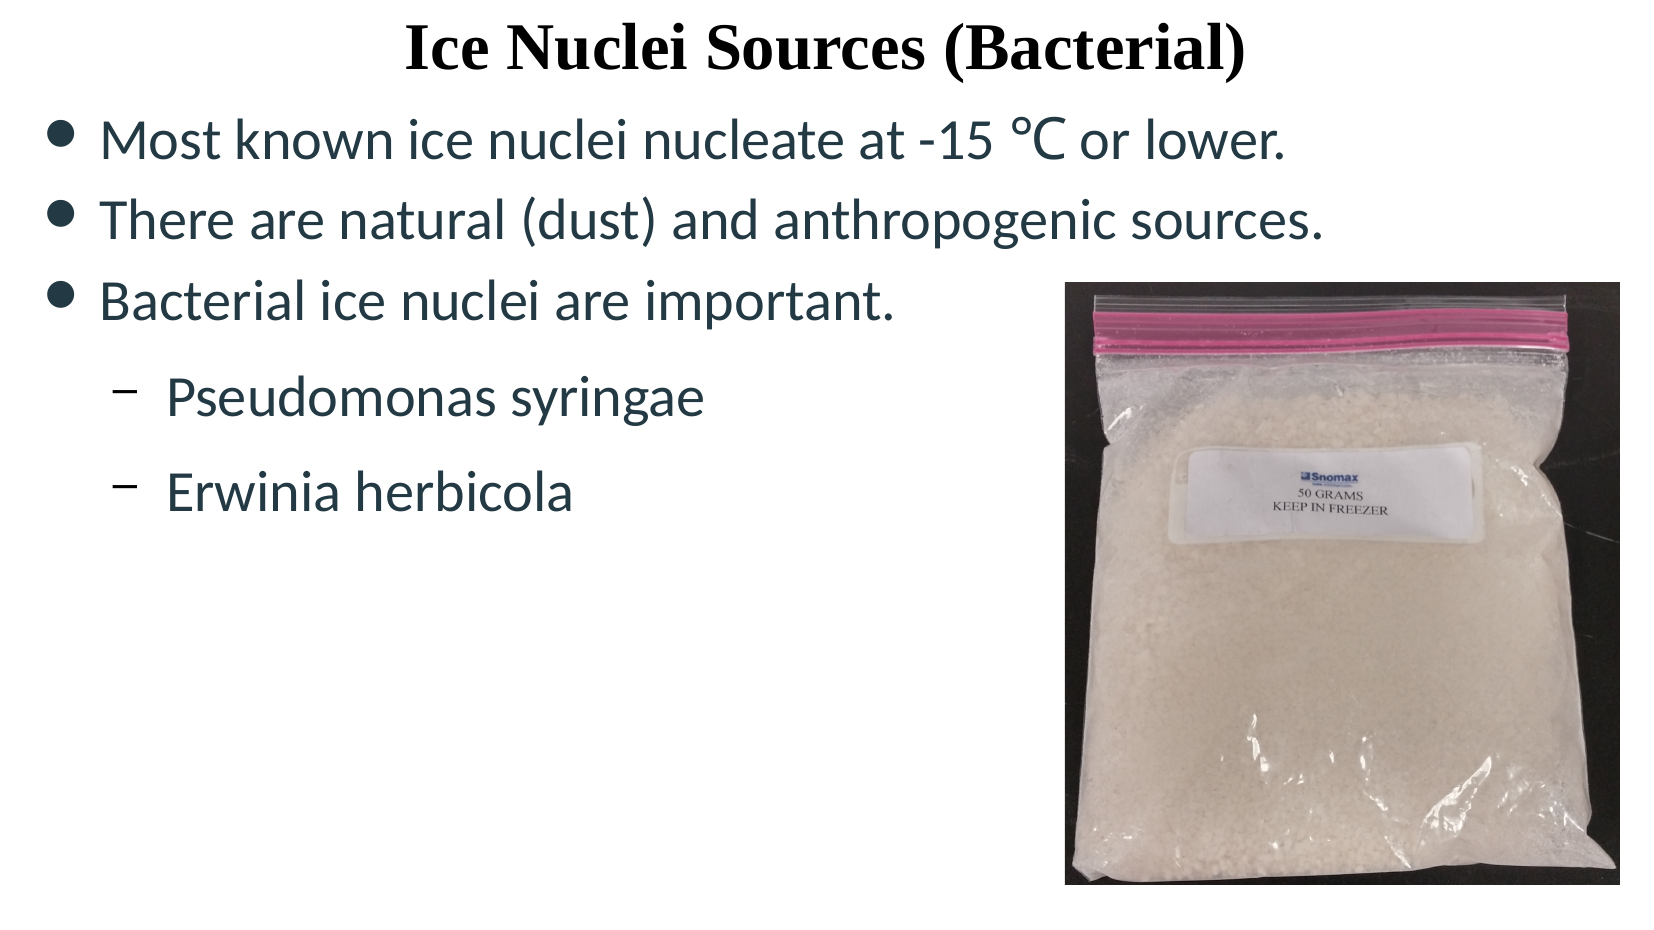

Ice Nuclei Sources (Bacterial)
# Most known ice nuclei nucleate at -15 ℃ or lower.
There are natural (dust) and anthropogenic sources.
Bacterial ice nuclei are important.
Pseudomonas syringae
Erwinia herbicola